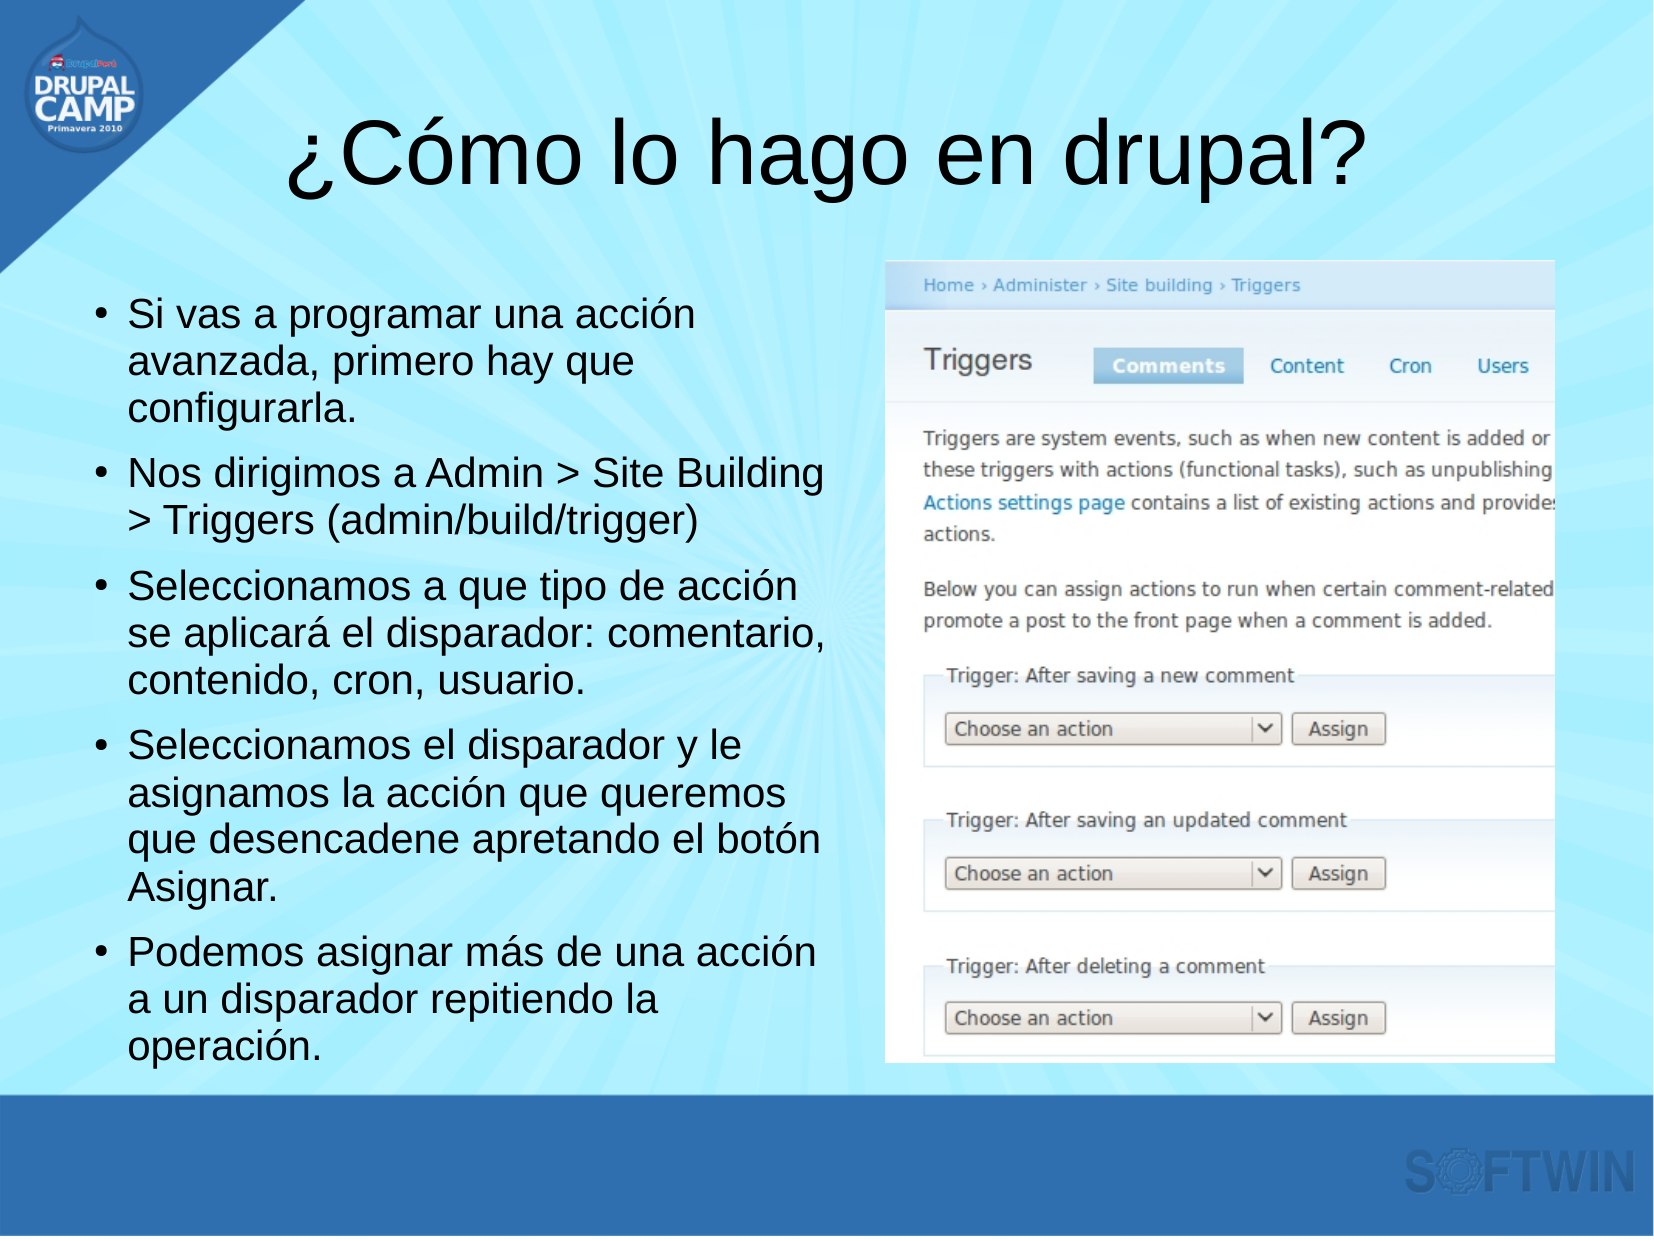

# ¿Cómo lo hago en drupal?
Si vas a programar una acción avanzada, primero hay que configurarla.
Nos dirigimos a Admin > Site Building > Triggers (admin/build/trigger)
Seleccionamos a que tipo de acción se aplicará el disparador: comentario, contenido, cron, usuario.
Seleccionamos el disparador y le asignamos la acción que queremos que desencadene apretando el botón Asignar.
Podemos asignar más de una acción a un disparador repitiendo la operación.